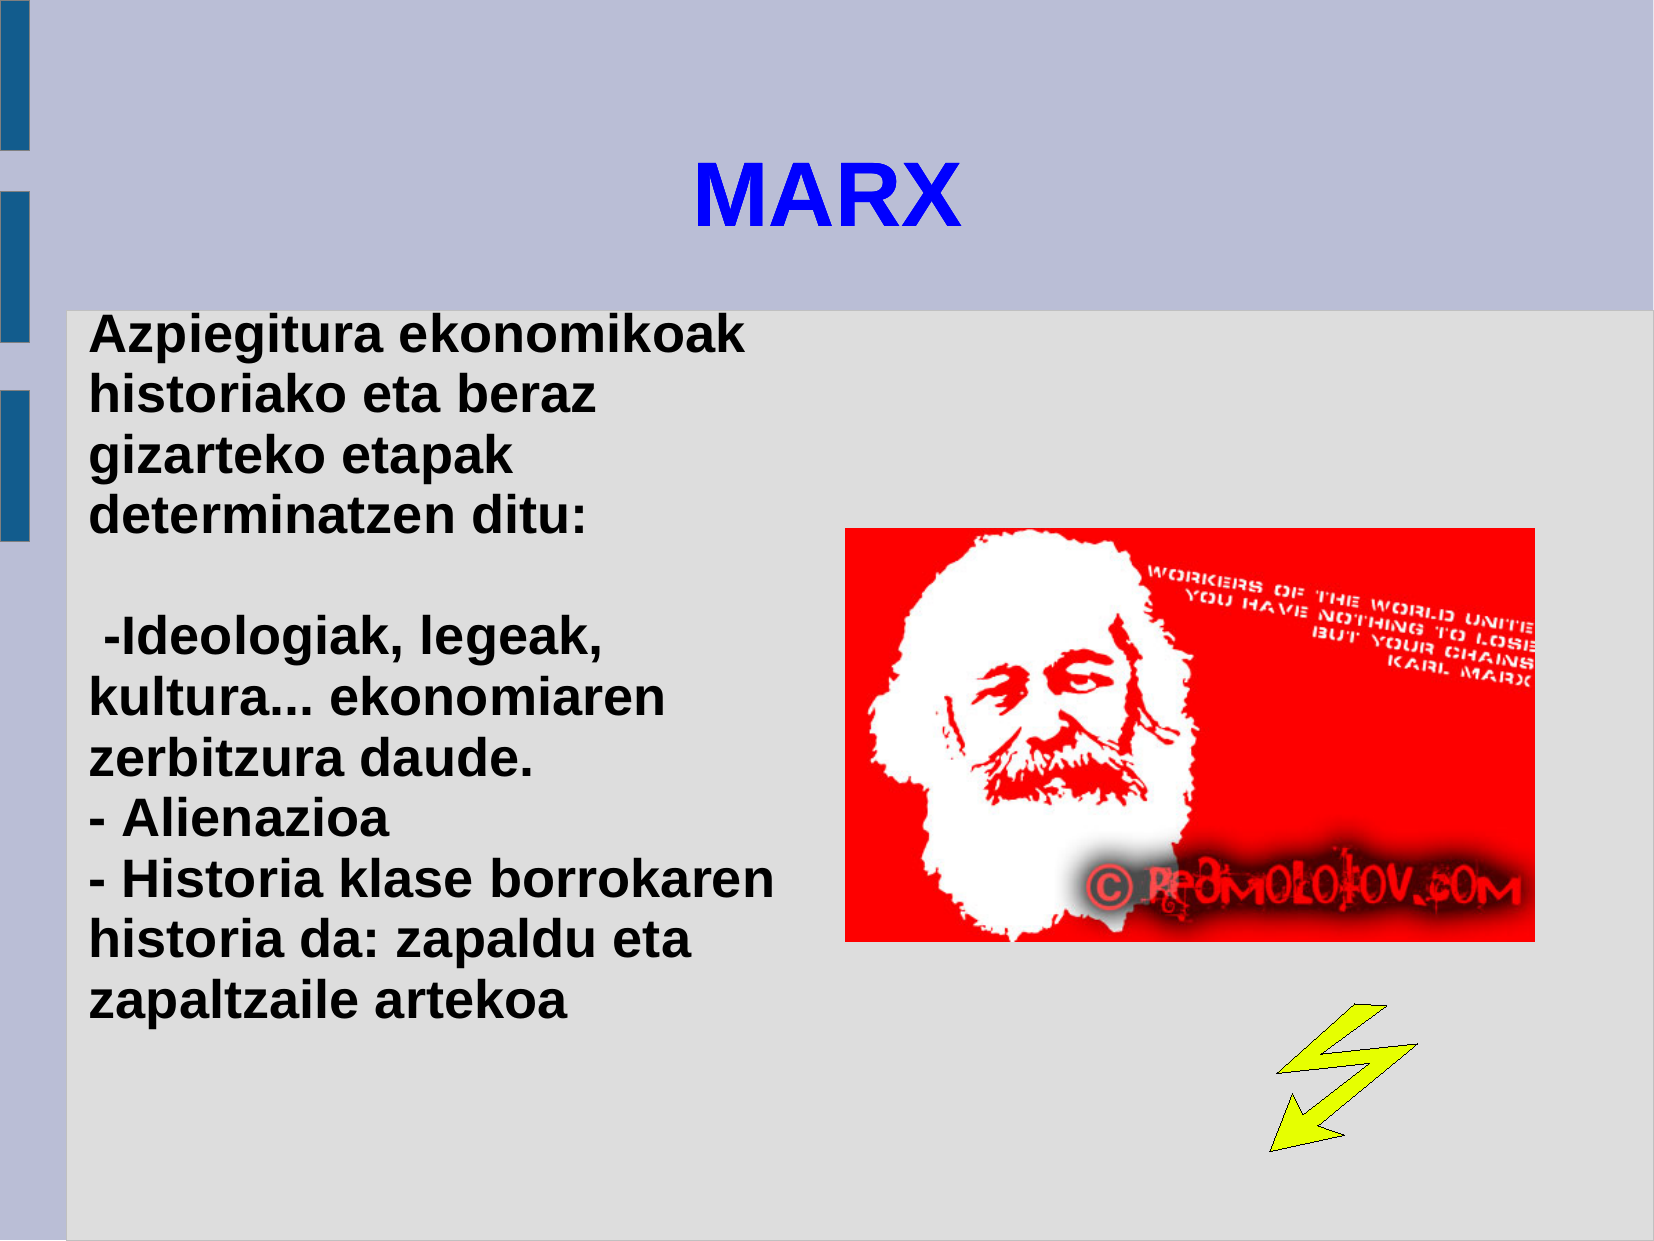

# MARX
MARX
MARX
Azpiegitura ekonomikoak historiako eta beraz gizarteko etapak determinatzen ditu:
 -Ideologiak, legeak, kultura... ekonomiaren zerbitzura daude.
- Alienazioa
- Historia klase borrokaren historia da: zapaldu eta zapaltzaile artekoa